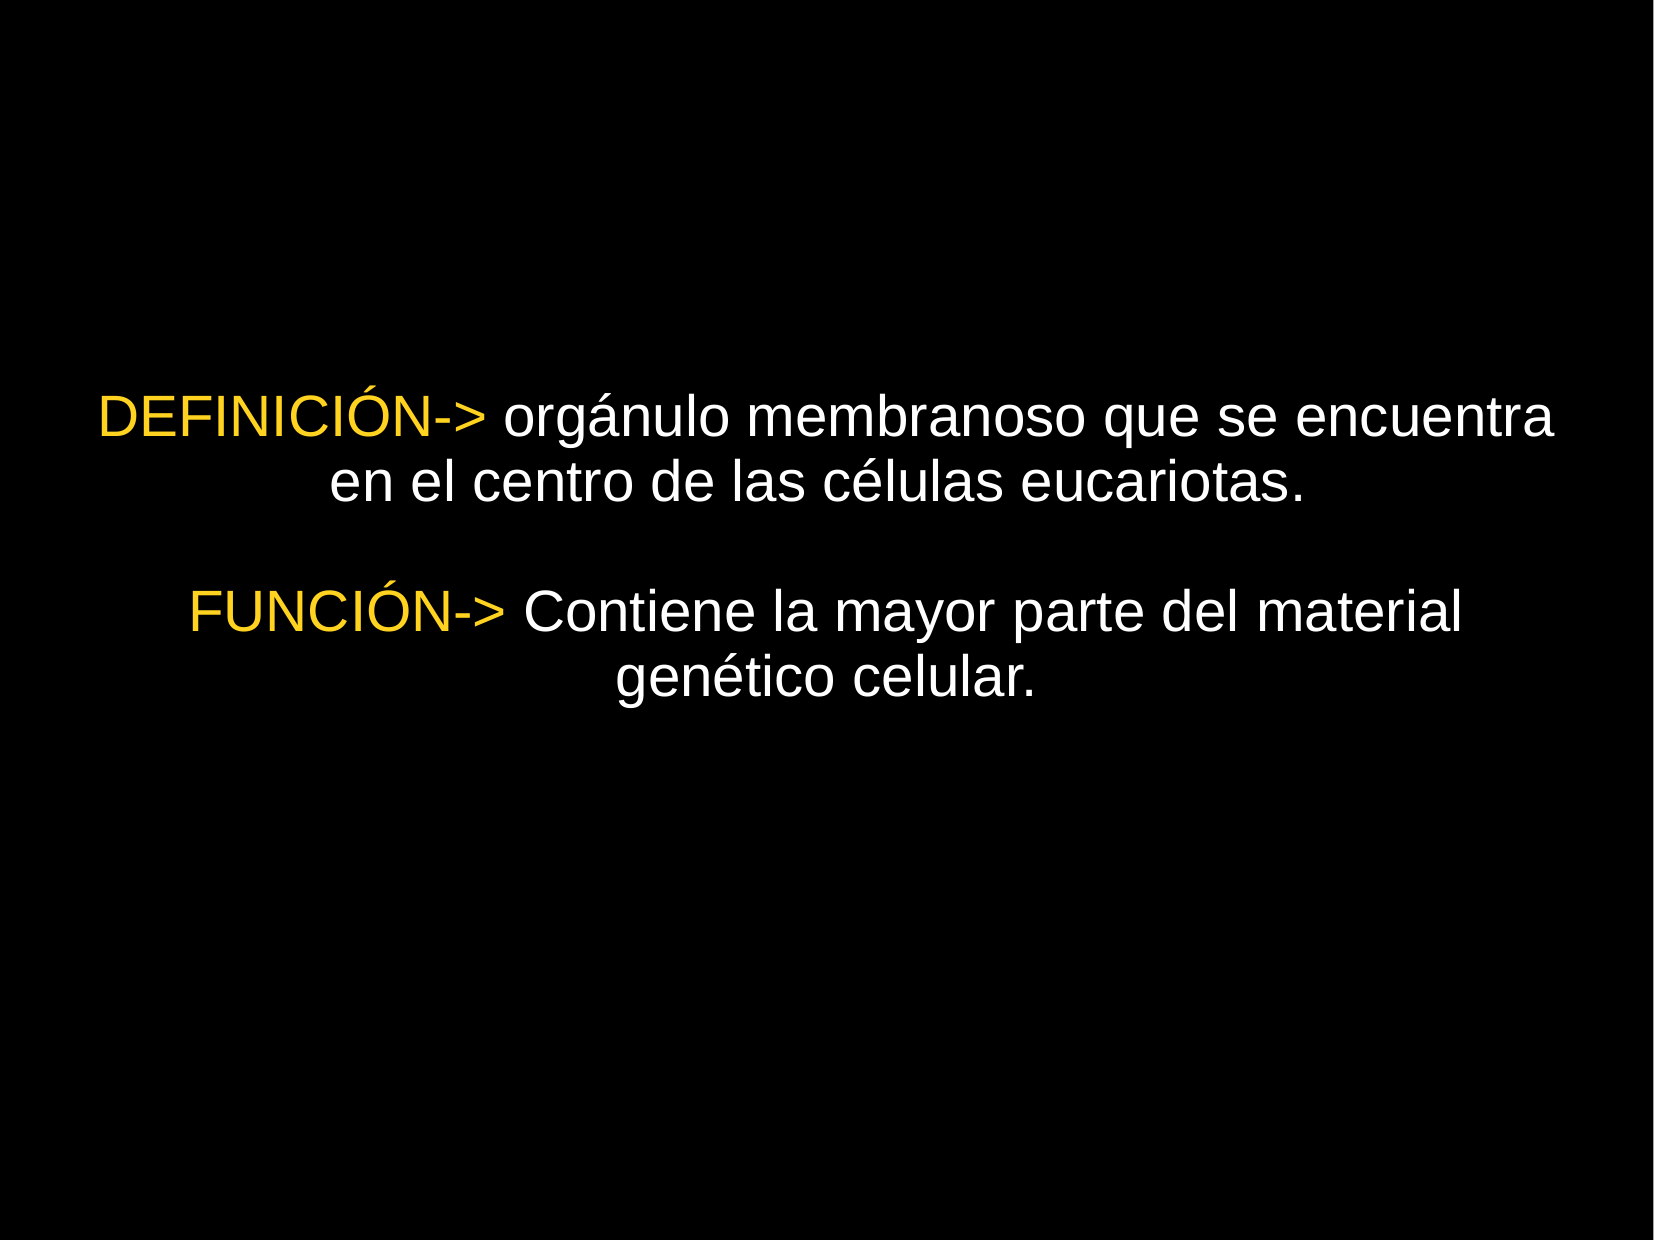

# DEFINICIÓN-> orgánulo membranoso que se encuentra en el centro de las células eucariotas.
FUNCIÓN-> Contiene la mayor parte del material genético celular.